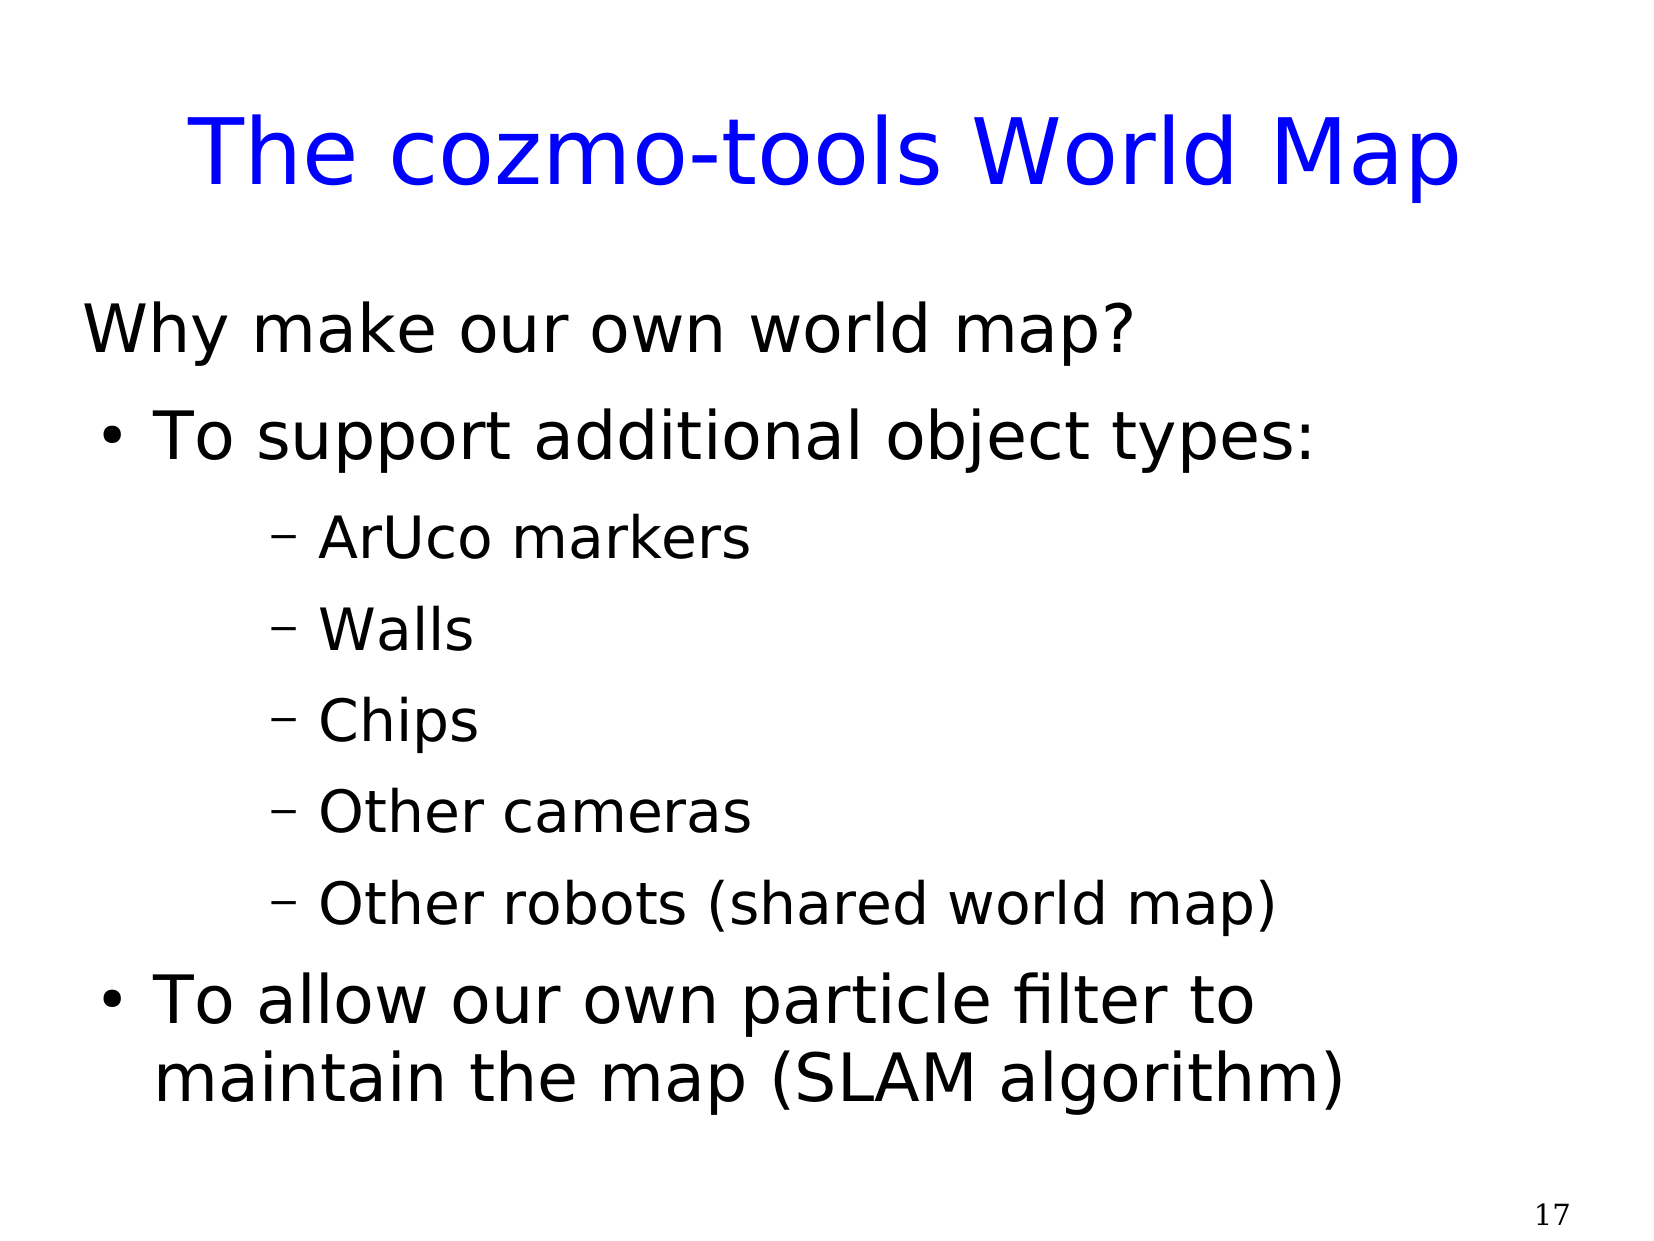

# The cozmo-tools World Map
Why make our own world map?
To support additional object types:
ArUco markers
Walls
Chips
Other cameras
Other robots (shared world map)
To allow our own particle filter to maintain the map (SLAM algorithm)
17